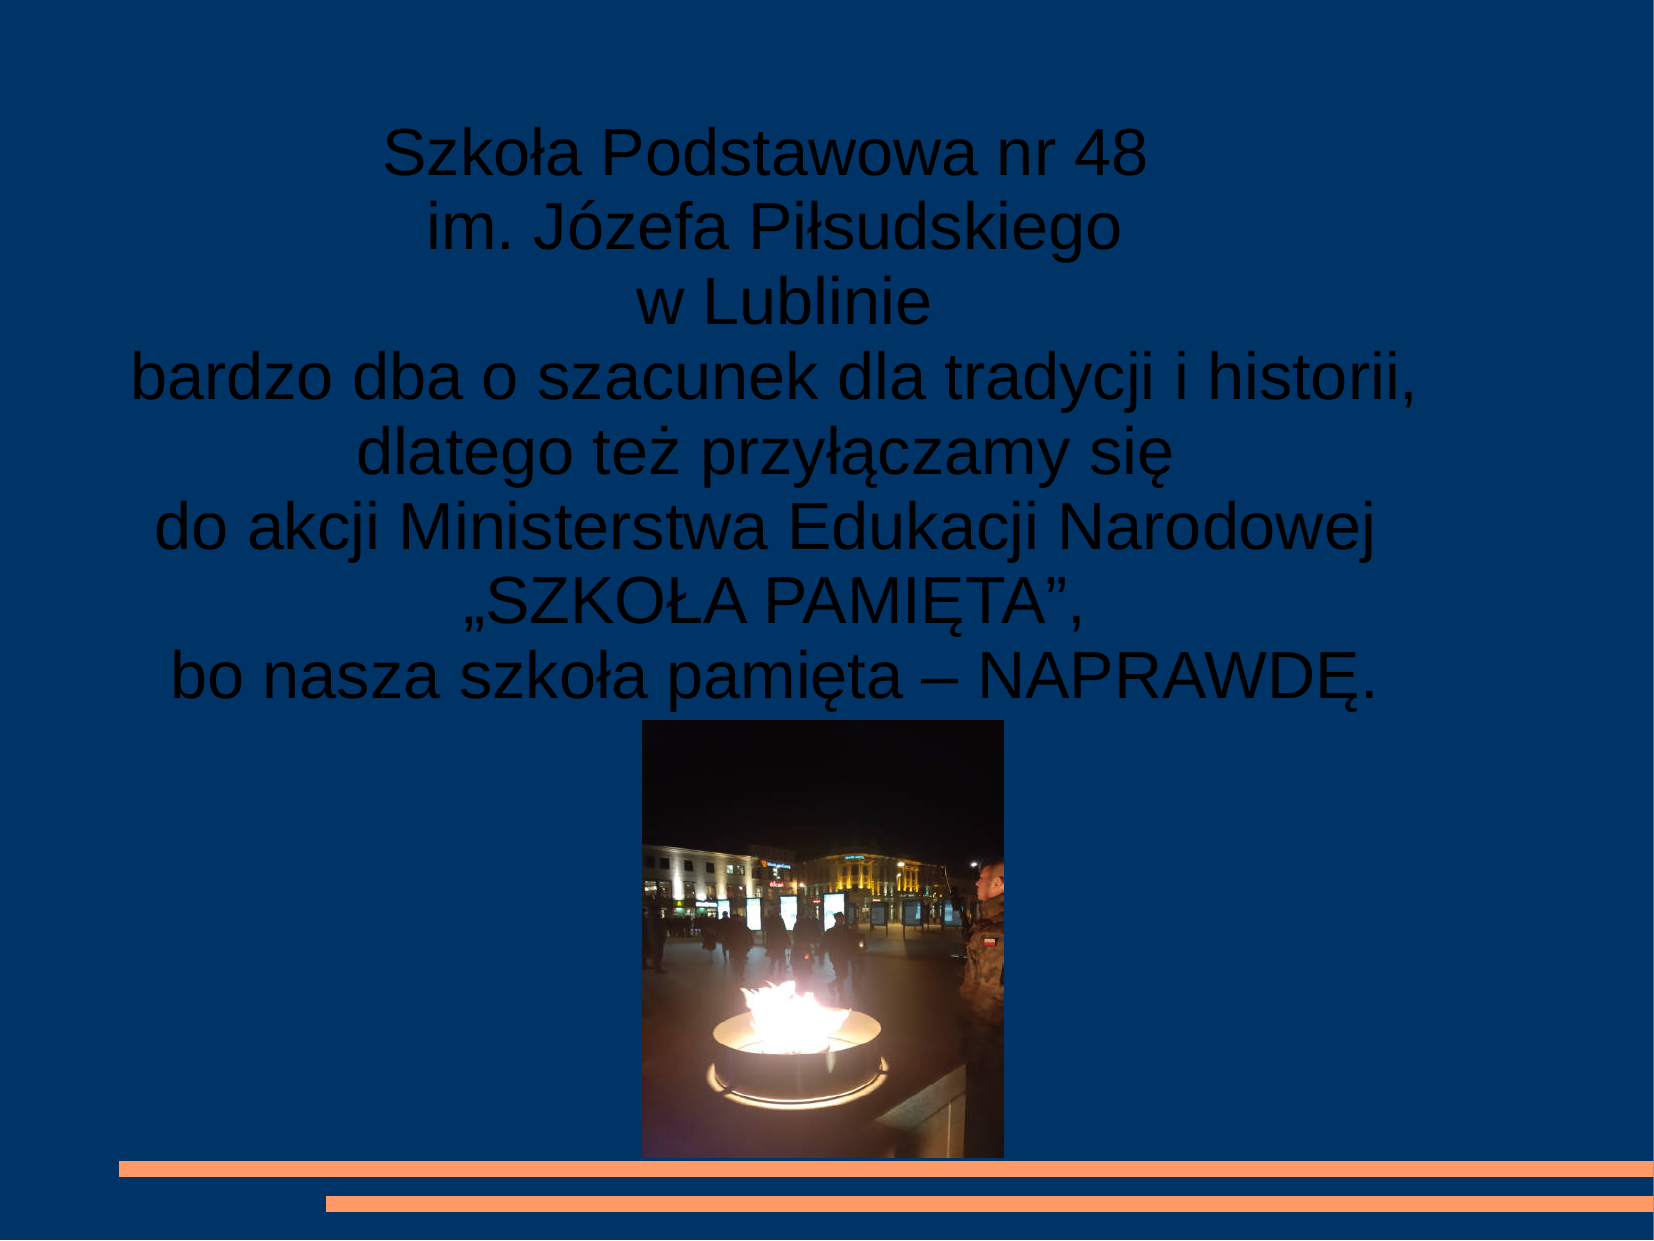

Szkoła Podstawowa nr 48
im. Józefa Piłsudskiego
 w Lublinie
bardzo dba o szacunek dla tradycji i historii,
dlatego też przyłączamy się
do akcji Ministerstwa Edukacji Narodowej
„SZKOŁA PAMIĘTA”,
bo nasza szkoła pamięta – NAPRAWDĘ.